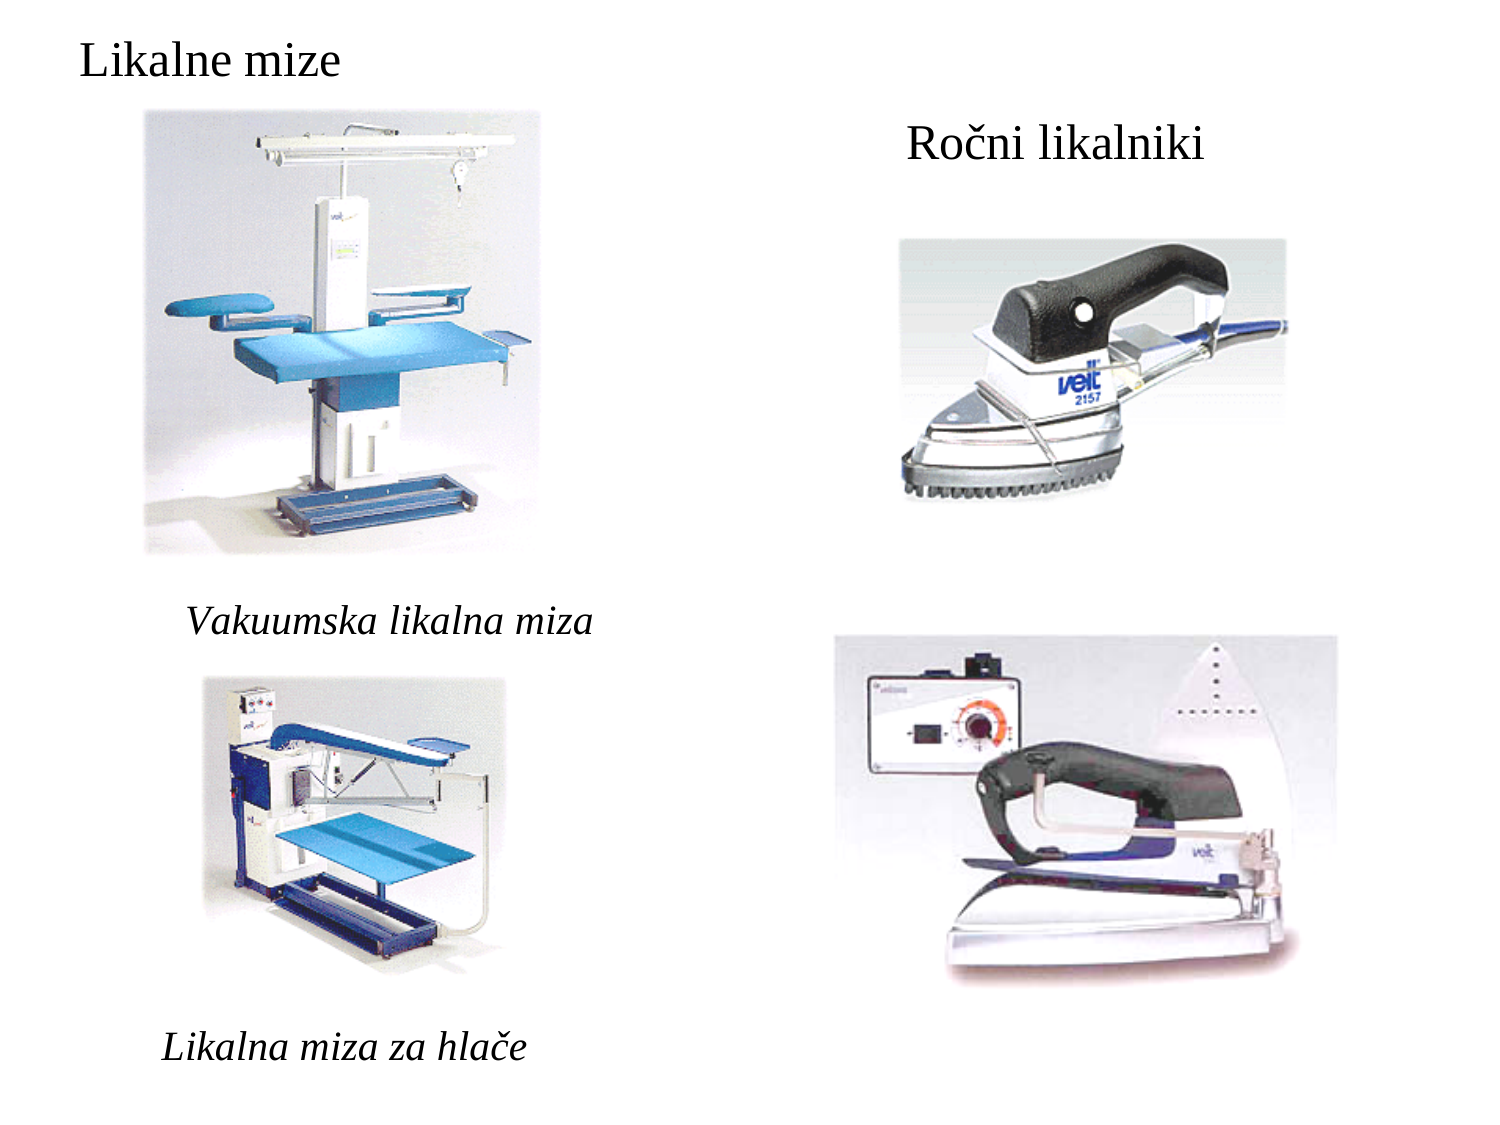

Likalne mize
Ročni likalniki
Vakuumska likalna miza
Likalna miza za hlače